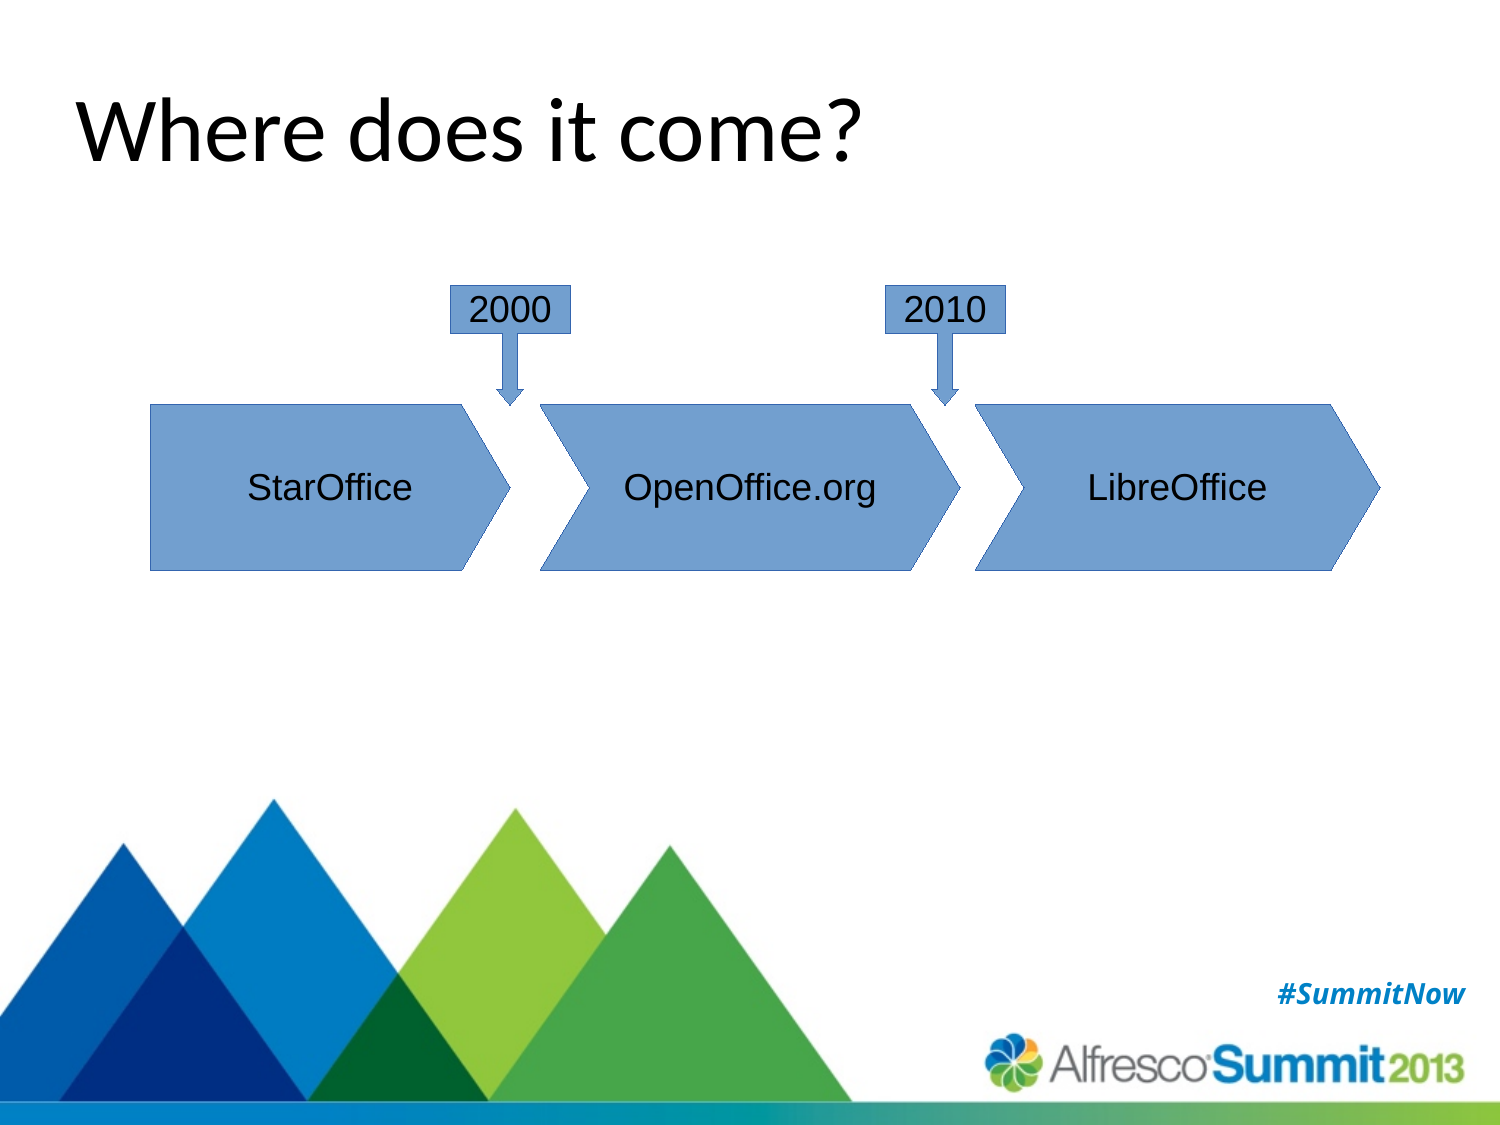

# Where does it come?
2000
2010
StarOffice
OpenOffice.org
LibreOffice